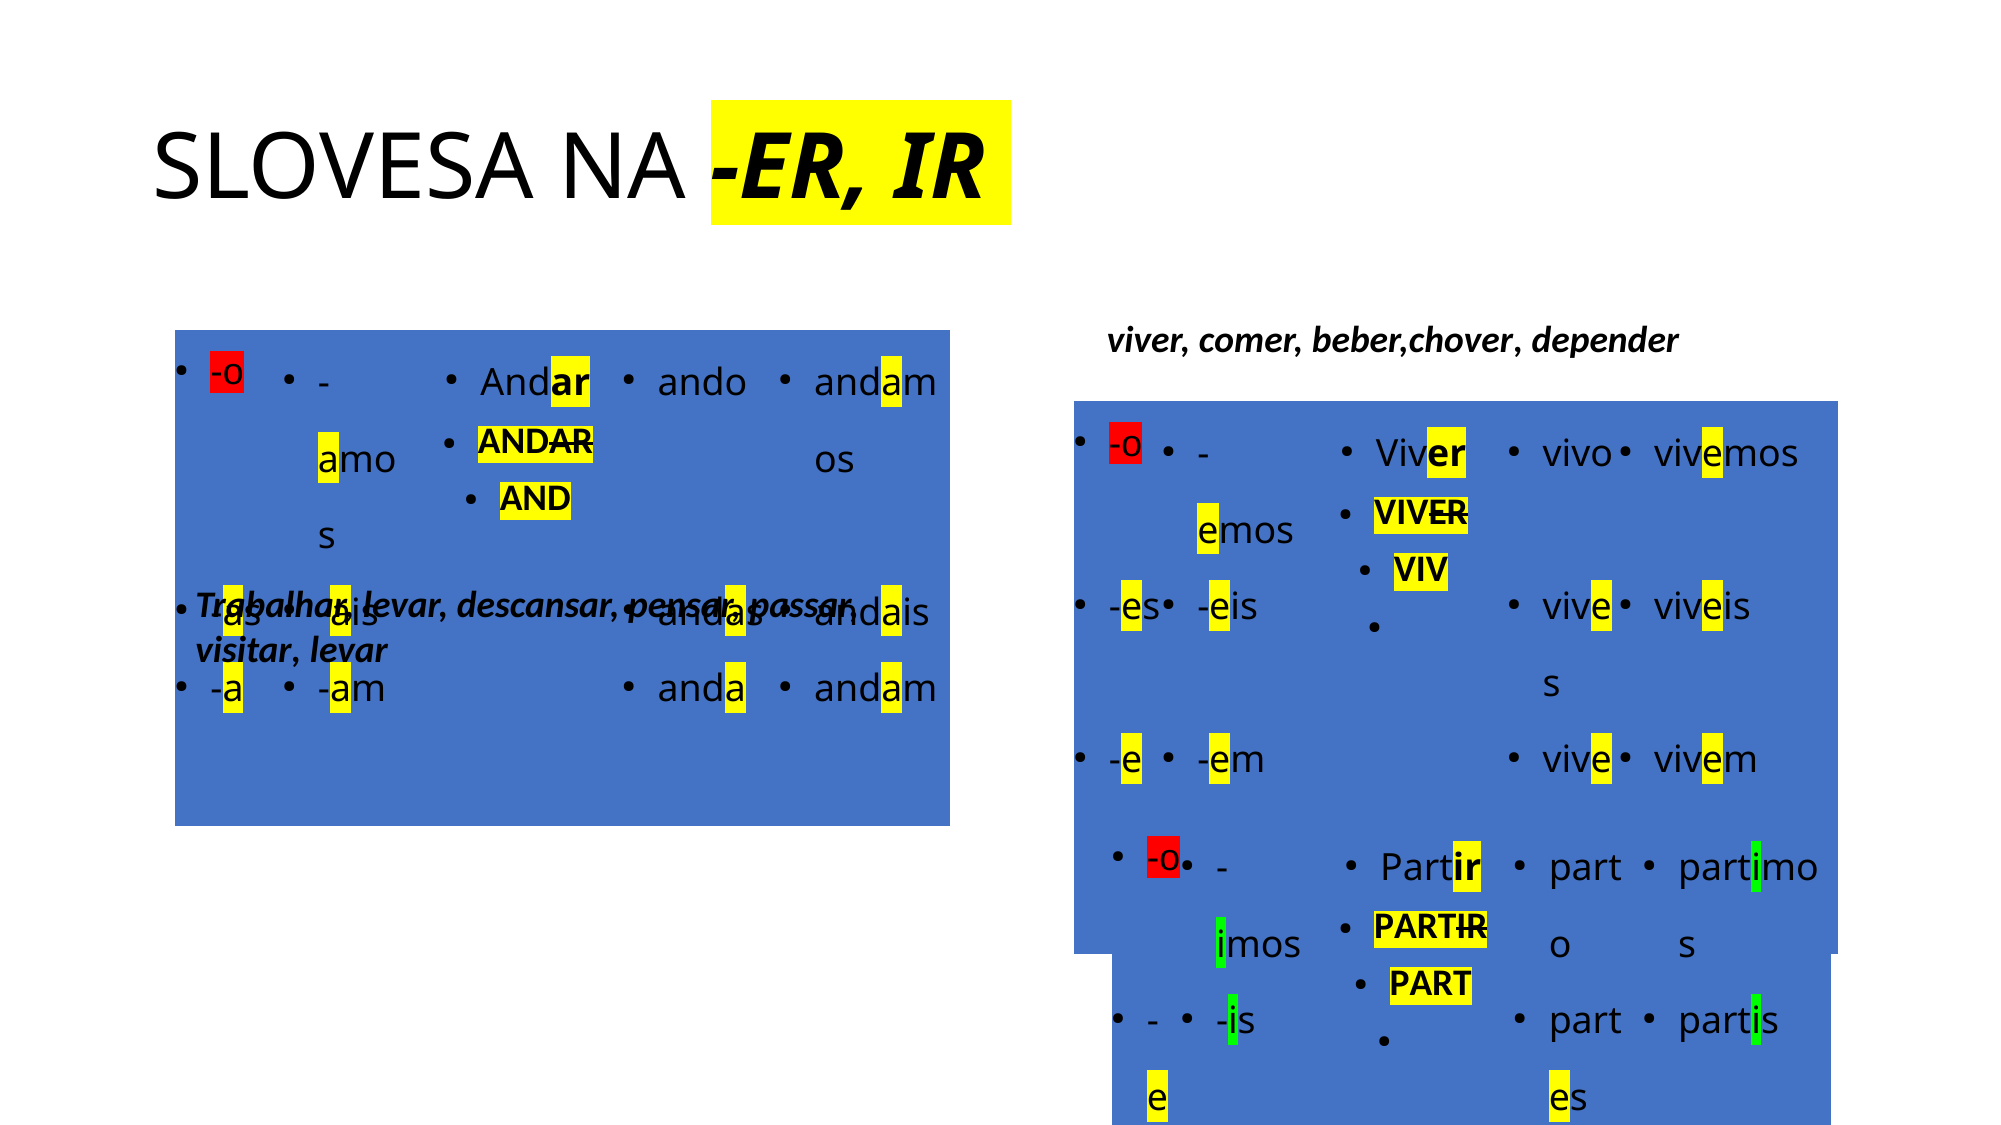

# SLOVESA NA -ER, IR
viver, comer, beber,chover, depender
| -o | -amos | Andar ANDAR AND | ando | andamos |
| --- | --- | --- | --- | --- |
| -as | -ais | | andas | andais |
| -a | -am | | | |
| | | | anda | andam |
| -o | -emos | Viver VIVER VIV | vivo | vivemos |
| --- | --- | --- | --- | --- |
| -es | -eis | | vives | viveis |
| -e | -em | | vive | vivem |
Trabalhar, levar, descansar, pensar, passar, visitar, levar
| -o | -imos | Partir PARTIR PART | parto | partimos |
| --- | --- | --- | --- | --- |
| -es | -is | | partes | partis |
| -e | -em | | partes | partem |